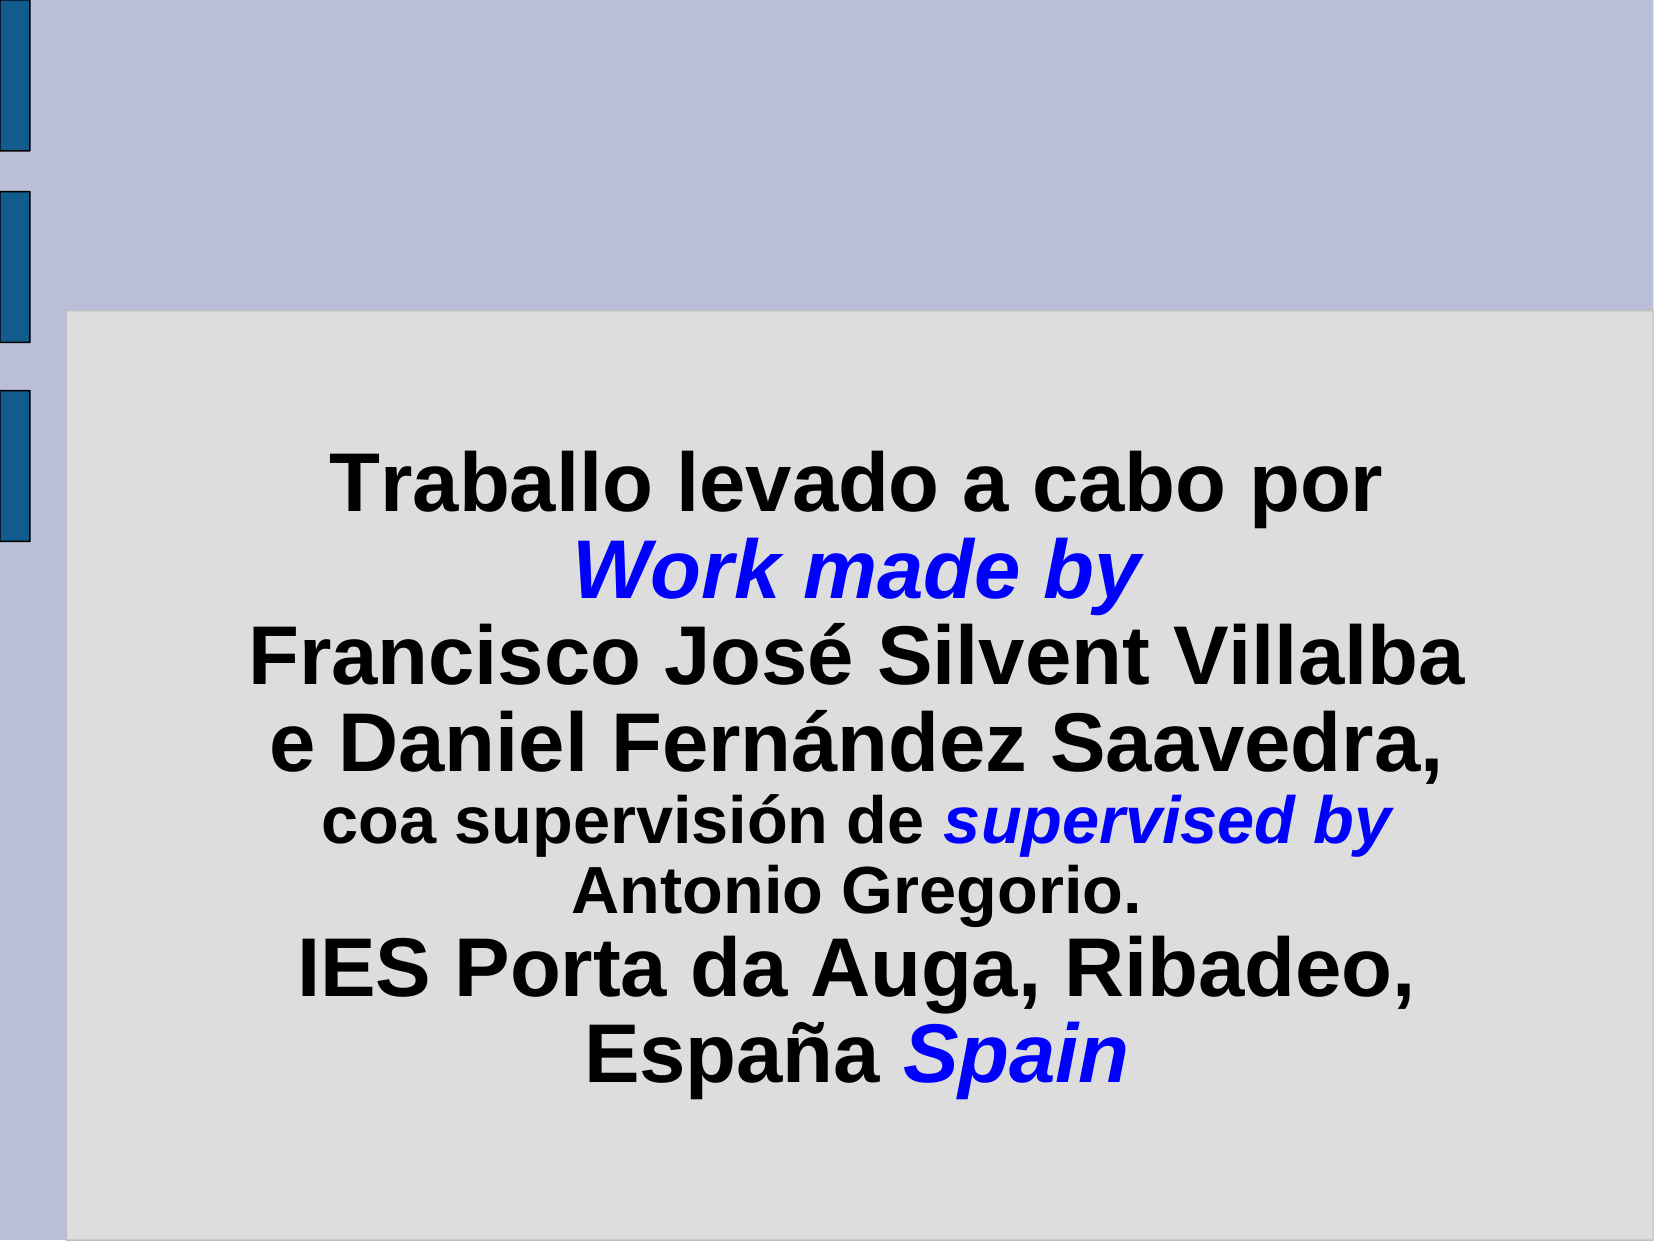

Traballo levado a cabo por
Work made by
Francisco José Silvent Villalba e Daniel Fernández Saavedra,
coa supervisión de supervised by
Antonio Gregorio.
IES Porta da Auga, Ribadeo,
 España Spain